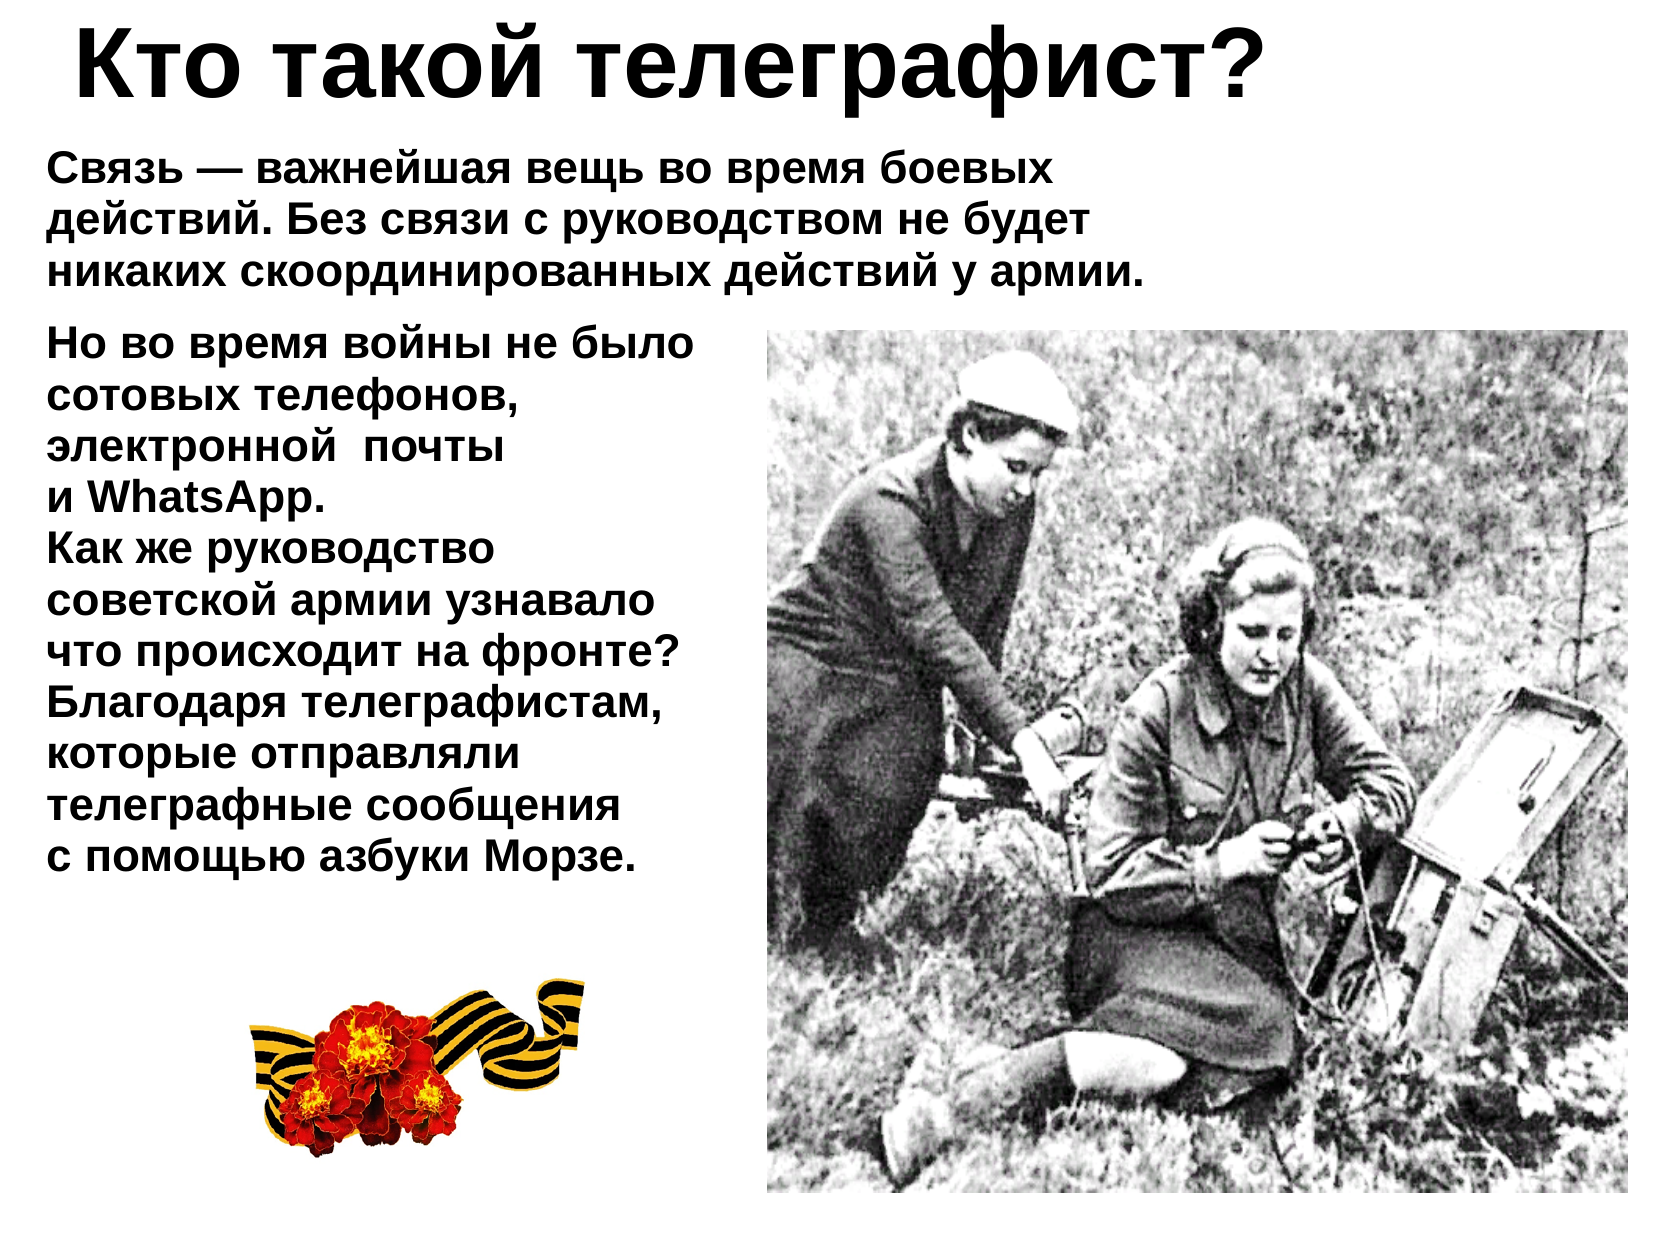

Кто такой телеграфист?
Связь — важнейшая вещь во время боевых
действий. Без связи с руководством не будет
никаких скоординированных действий у армии.
Но во время войны не было
сотовых телефонов,
электронной почты
и WhatsApp.
Как же руководство
советской армии узнавало
что происходит на фронте?
Благодаря телеграфистам,
которые отправляли
телеграфные сообщения
с помощью азбуки Морзе.